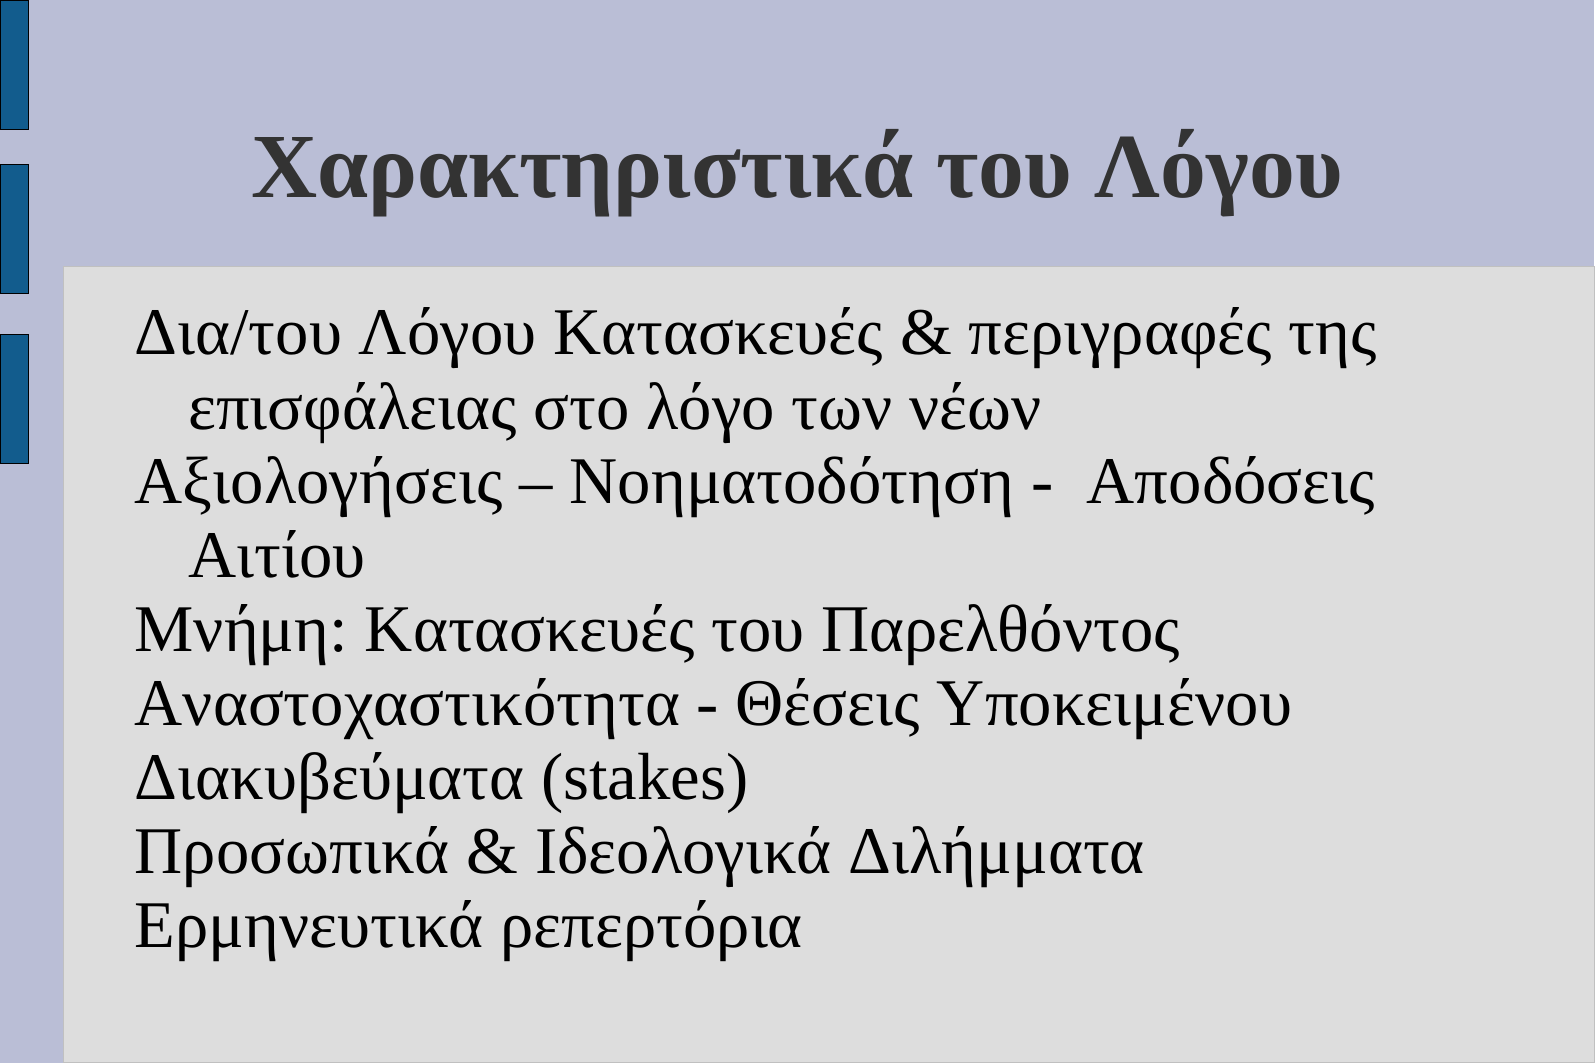

# Χαρακτηριστικά του Λόγου
Δια/του Λόγου Κατασκευές & περιγραφές της επισφάλειας στο λόγο των νέων
Αξιολογήσεις – Νοηματοδότηση - Αποδόσεις Αιτίου
Μνήμη: Κατασκευές του Παρελθόντος
Αναστοχαστικότητα - Θέσεις Υποκειμένου
Διακυβεύματα (stakes)
Προσωπικά & Ιδεολογικά Διλήμματα
Ερμηνευτικά ρεπερτόρια